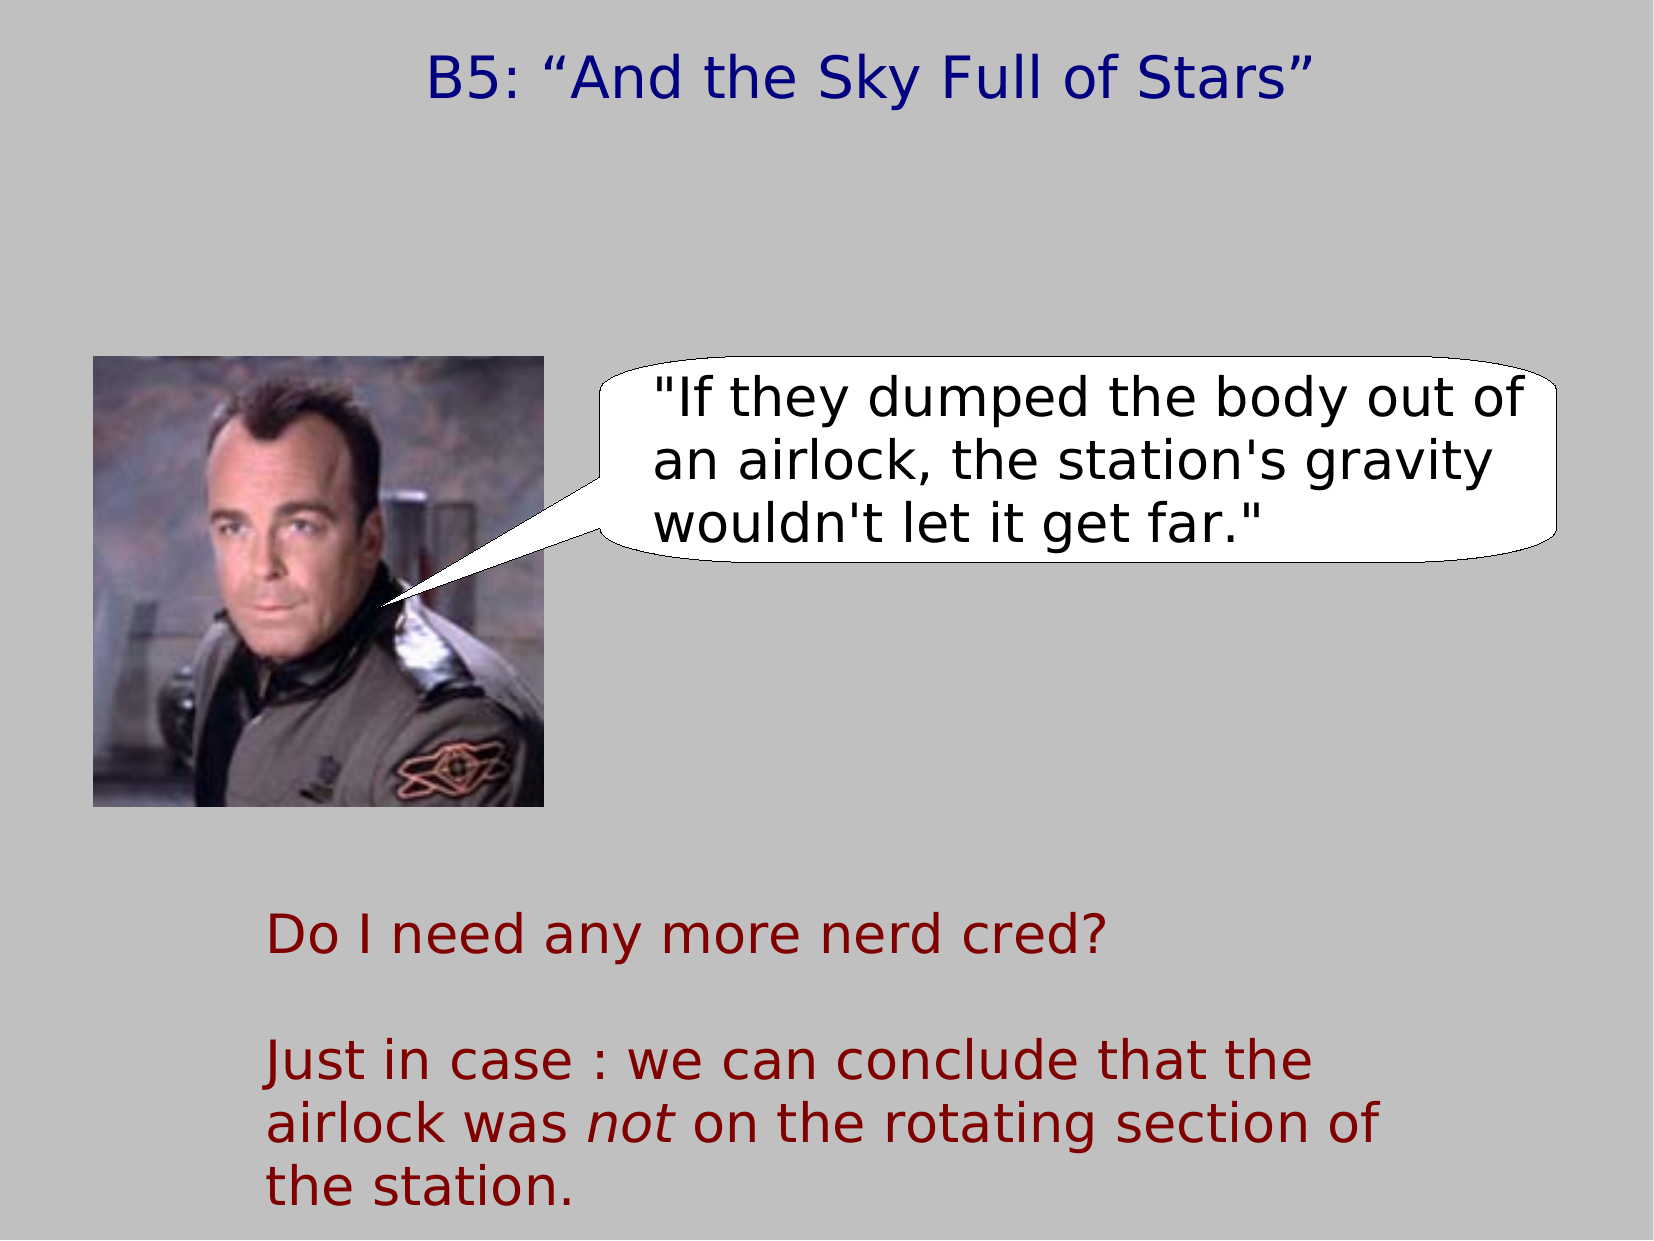

B5: “And the Sky Full of Stars”
"If they dumped the body out of an airlock, the station's gravity wouldn't let it get far."
Do I need any more nerd cred?
Just in case : we can conclude that the airlock was not on the rotating section of the station.